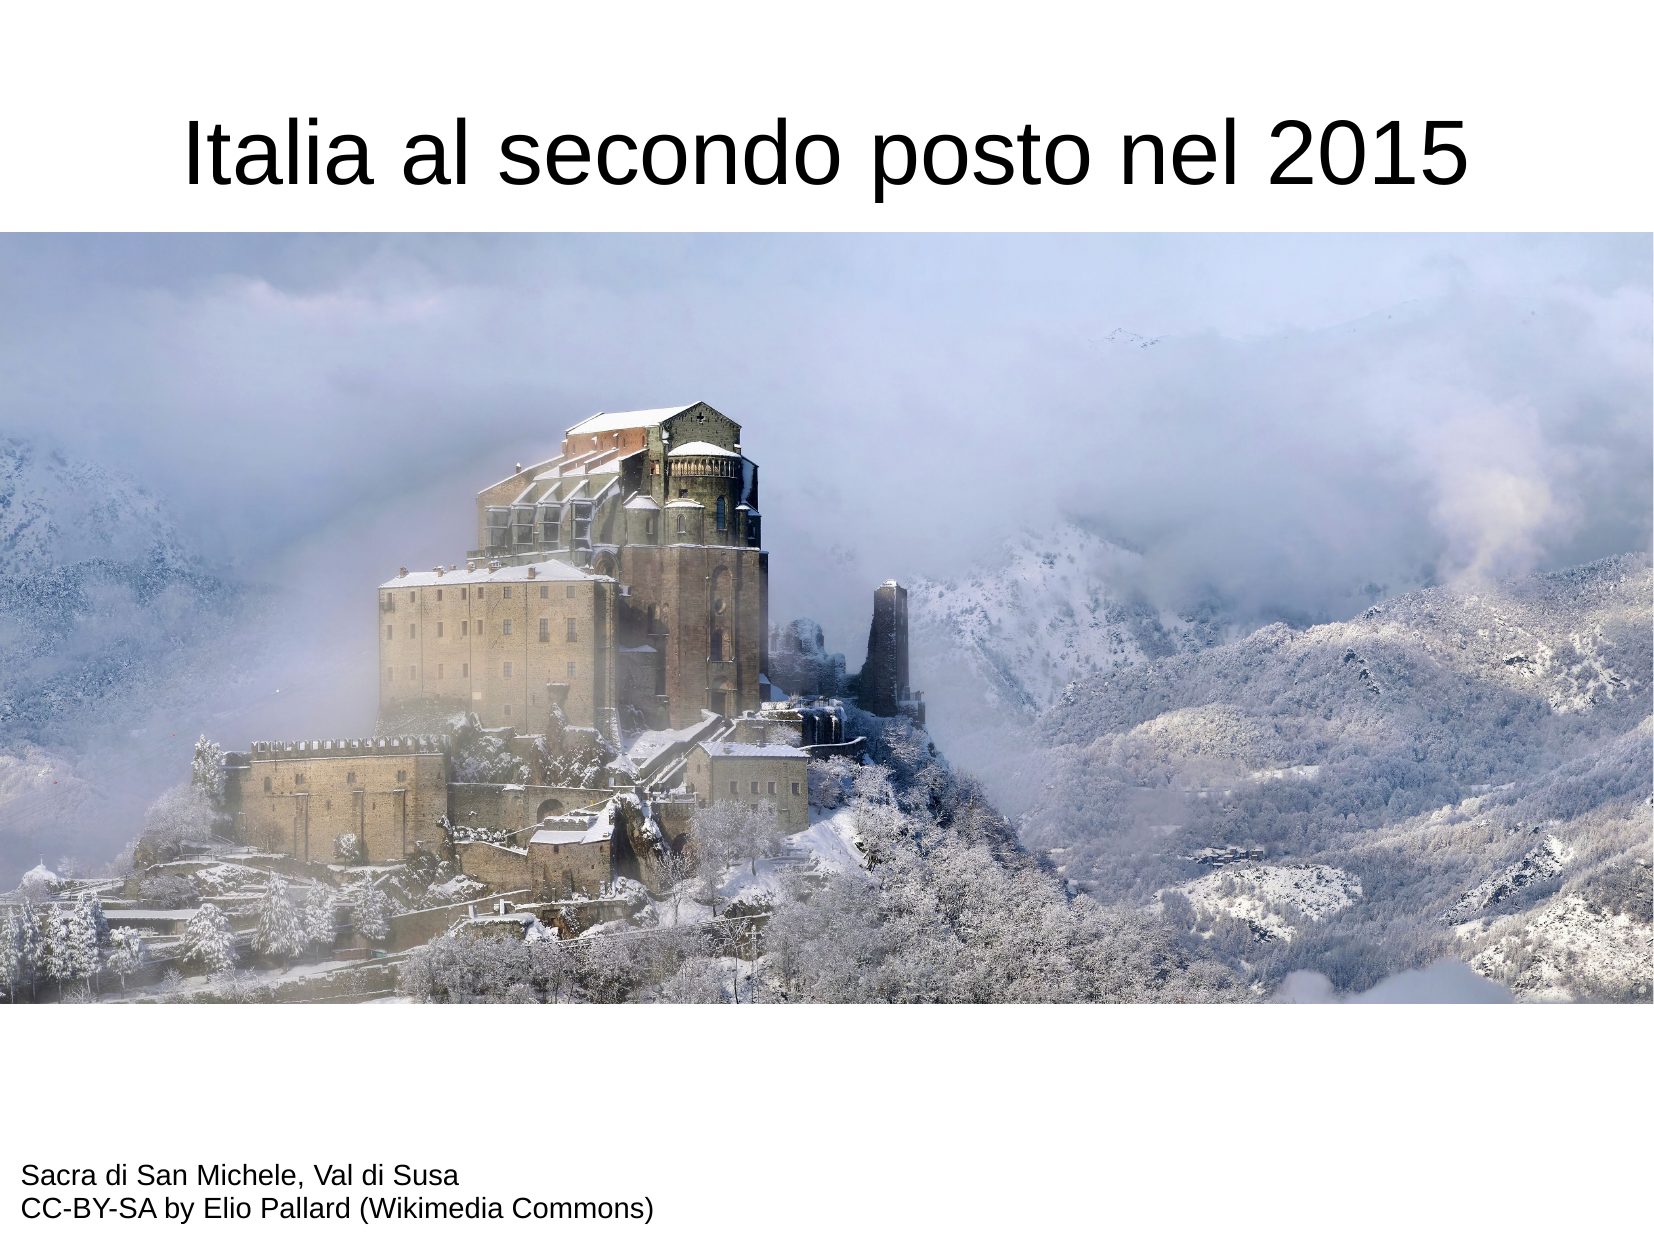

# Italia al secondo posto nel 2015
Sacra di San Michele, Val di Susa
CC-BY-SA by Elio Pallard (Wikimedia Commons)